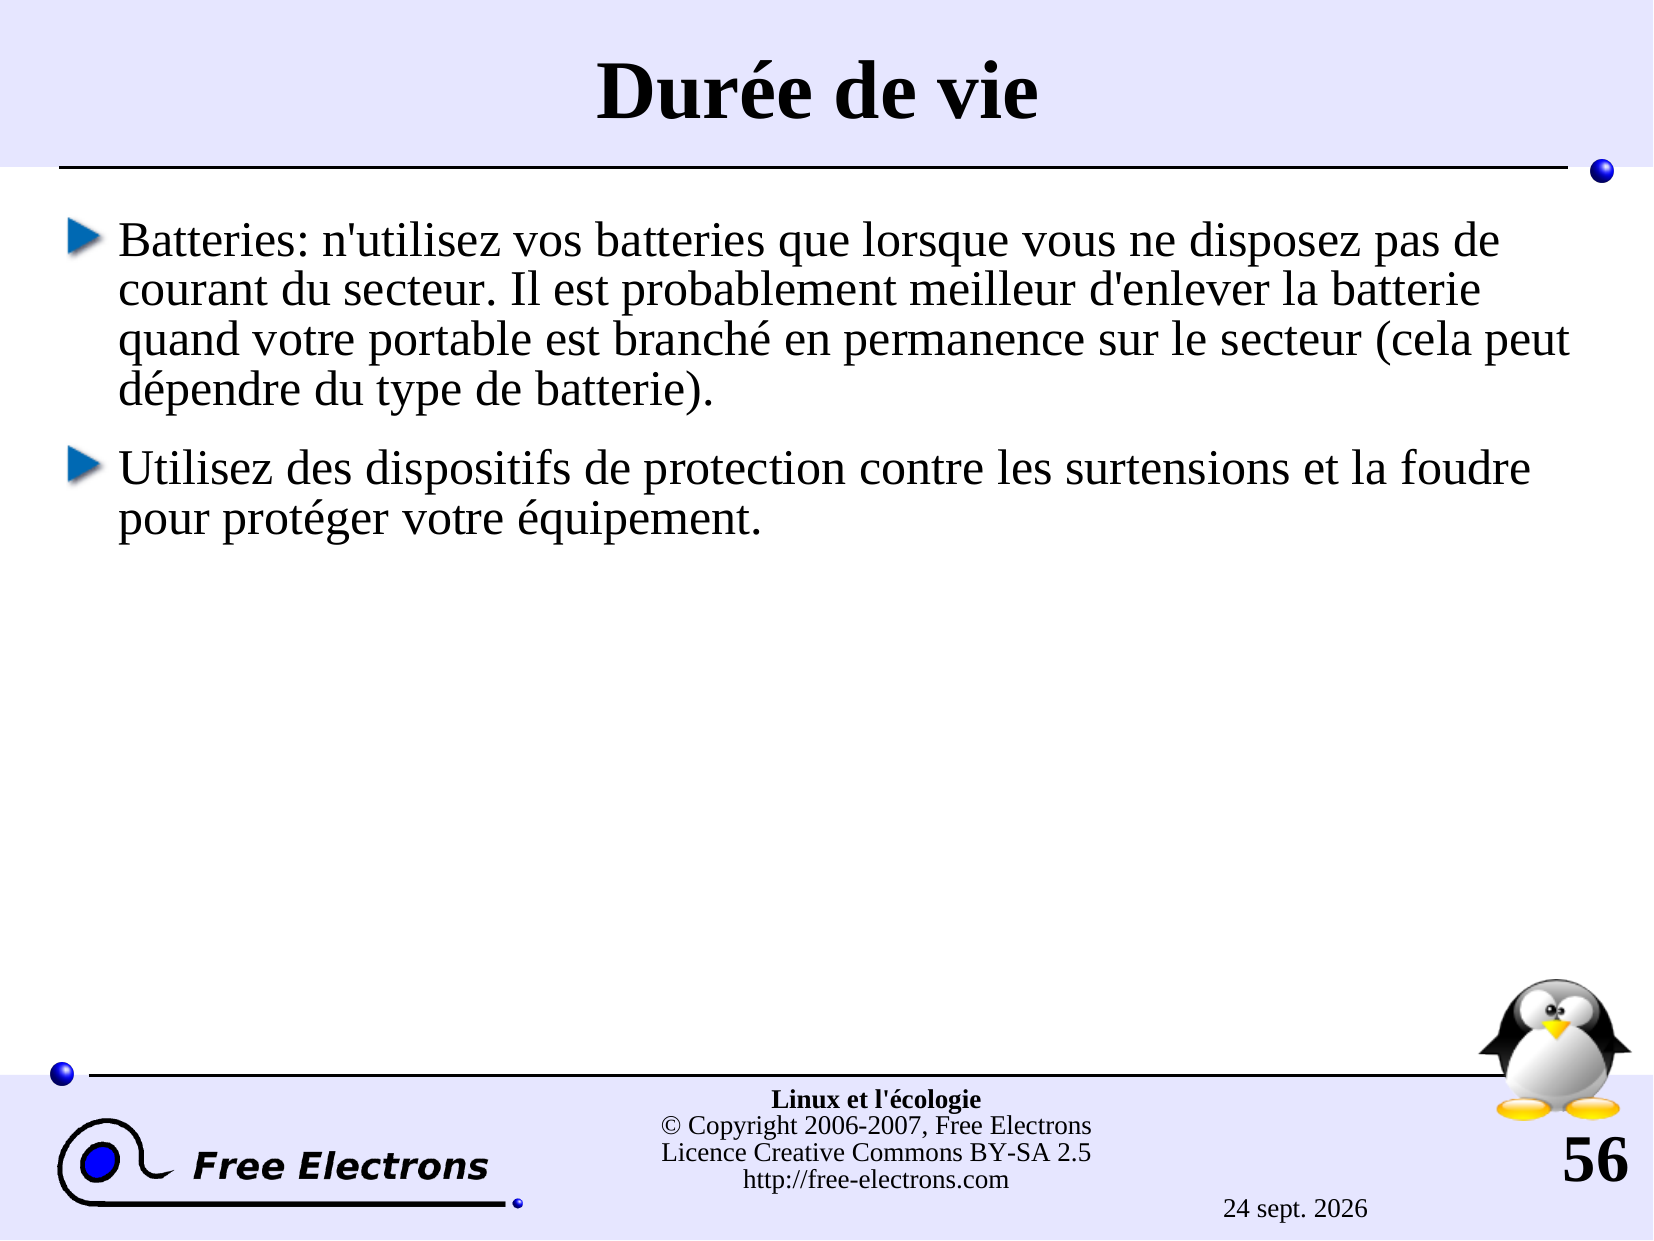

# Durée de vie
Batteries: n'utilisez vos batteries que lorsque vous ne disposez pas de courant du secteur. Il est probablement meilleur d'enlever la batterie quand votre portable est branché en permanence sur le secteur (cela peut dépendre du type de batterie).
Utilisez des dispositifs de protection contre les surtensions et la foudre pour protéger votre équipement.